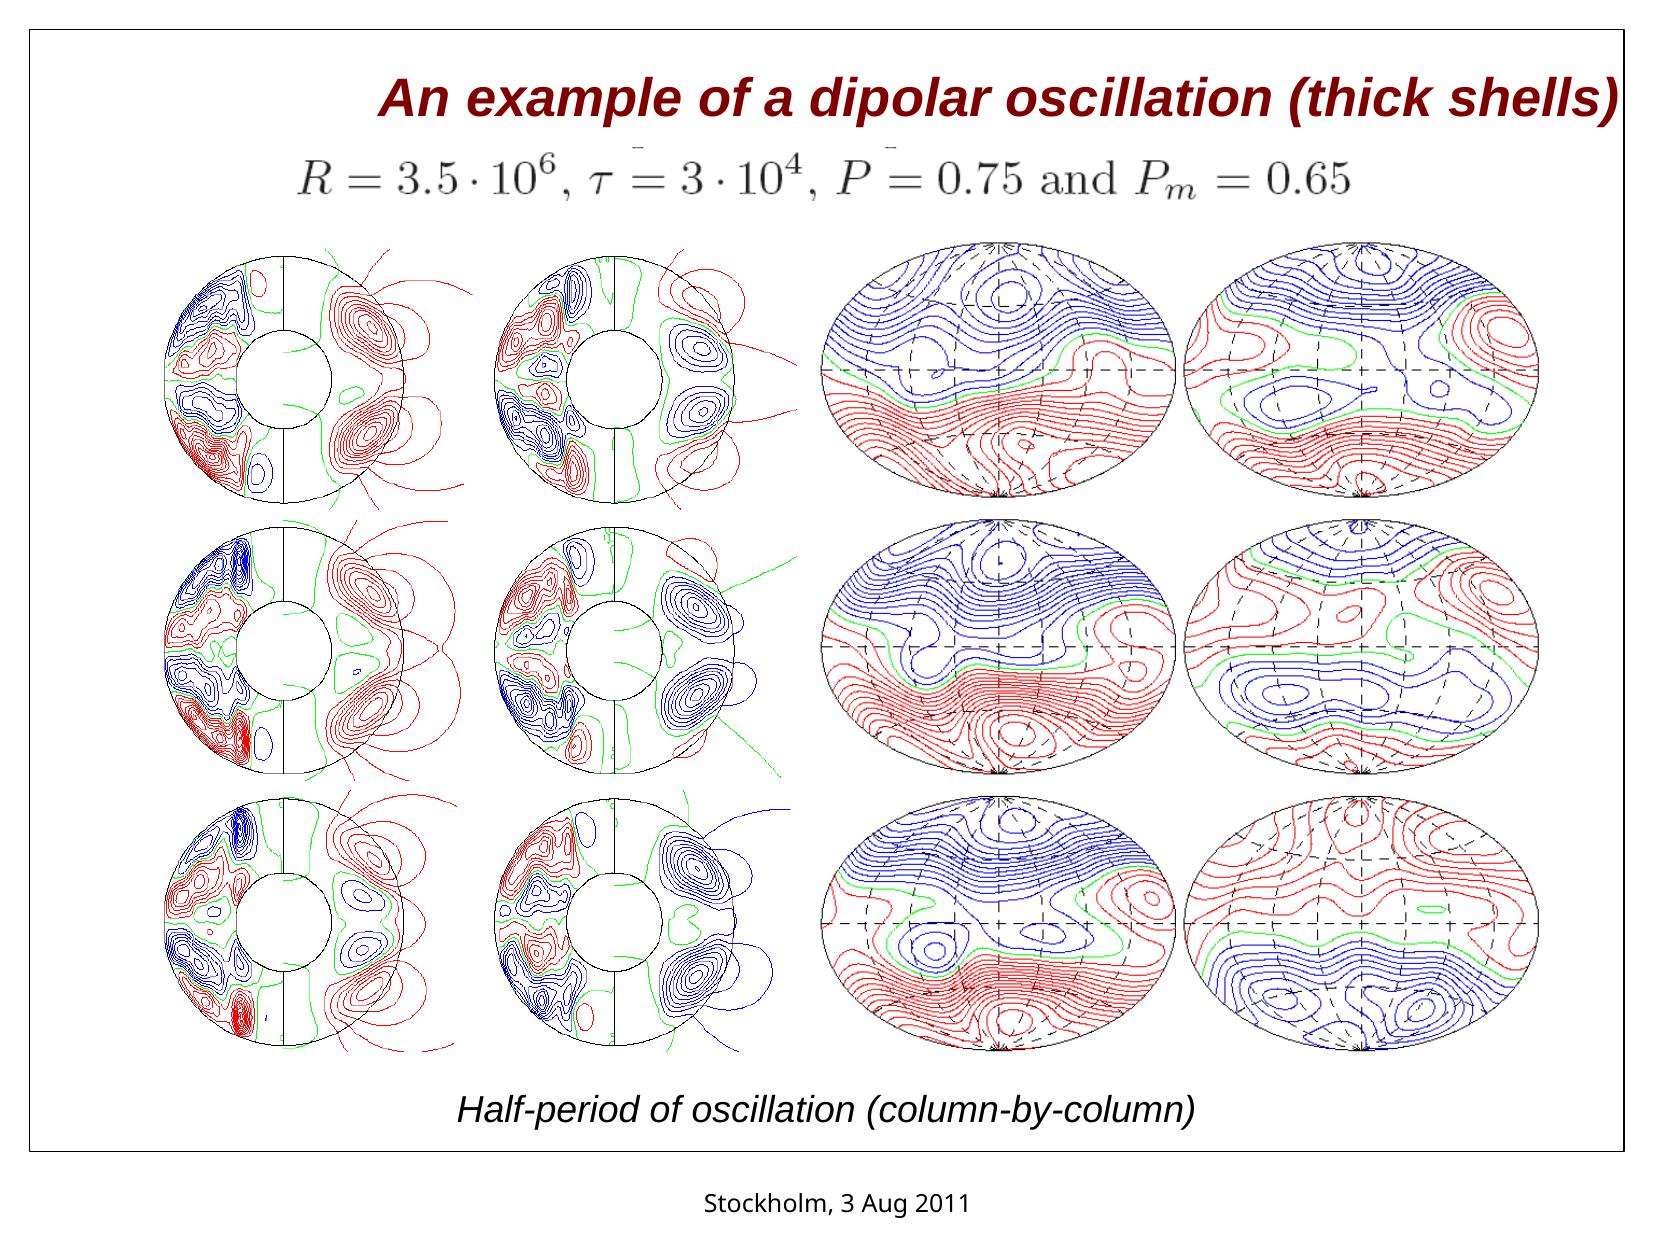

An example of a dipolar oscillation (thick shells)
Half-period of oscillation (column-by-column)
Stockholm, 3 Aug 2011